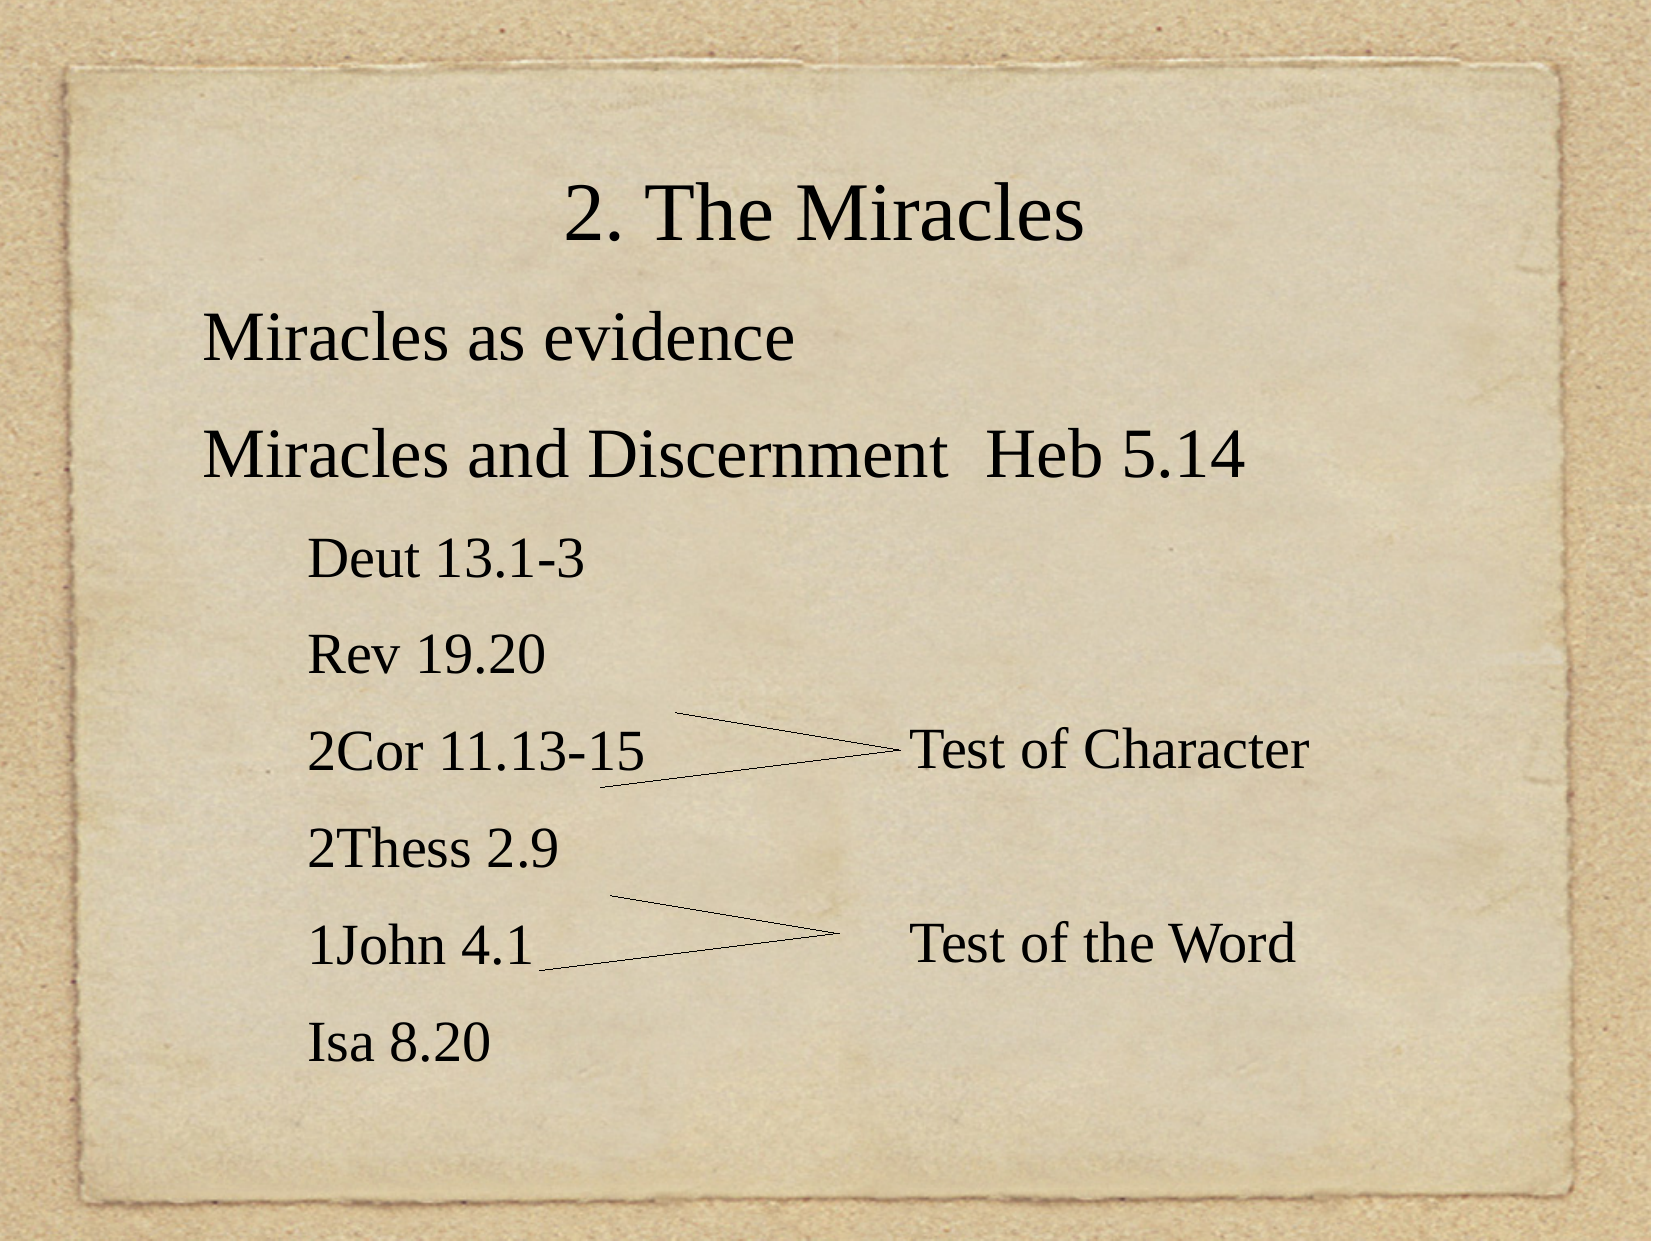

Test of Character
												Test of the Word
2. The Miracles
	Miracles as evidence
	Miracles and Discernment Heb 5.14
		Deut 13.1-3
		Rev 19.20
		2Cor 11.13-15
		2Thess 2.9
		1John 4.1
		Isa 8.20